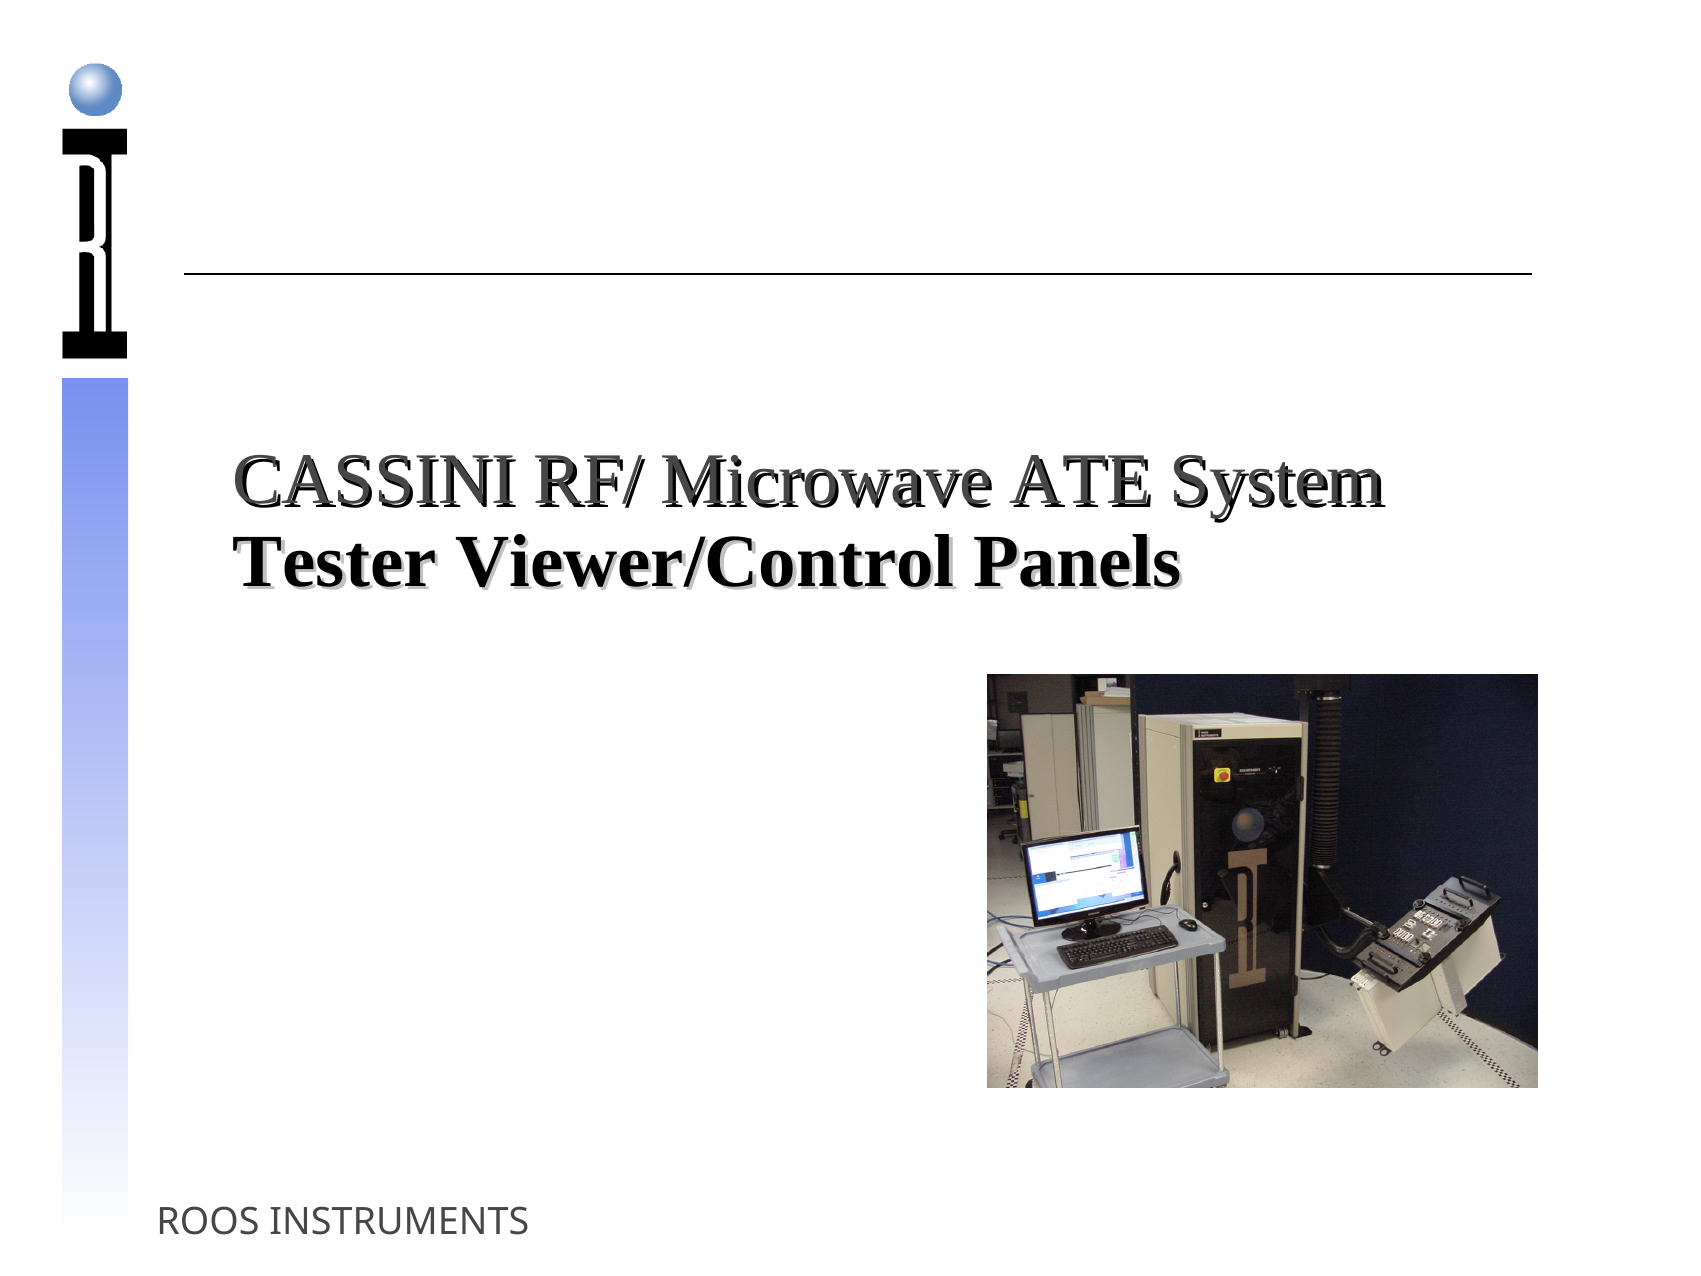

CASSINI RF/ Microwave ATE System
Tester Viewer/Control Panels